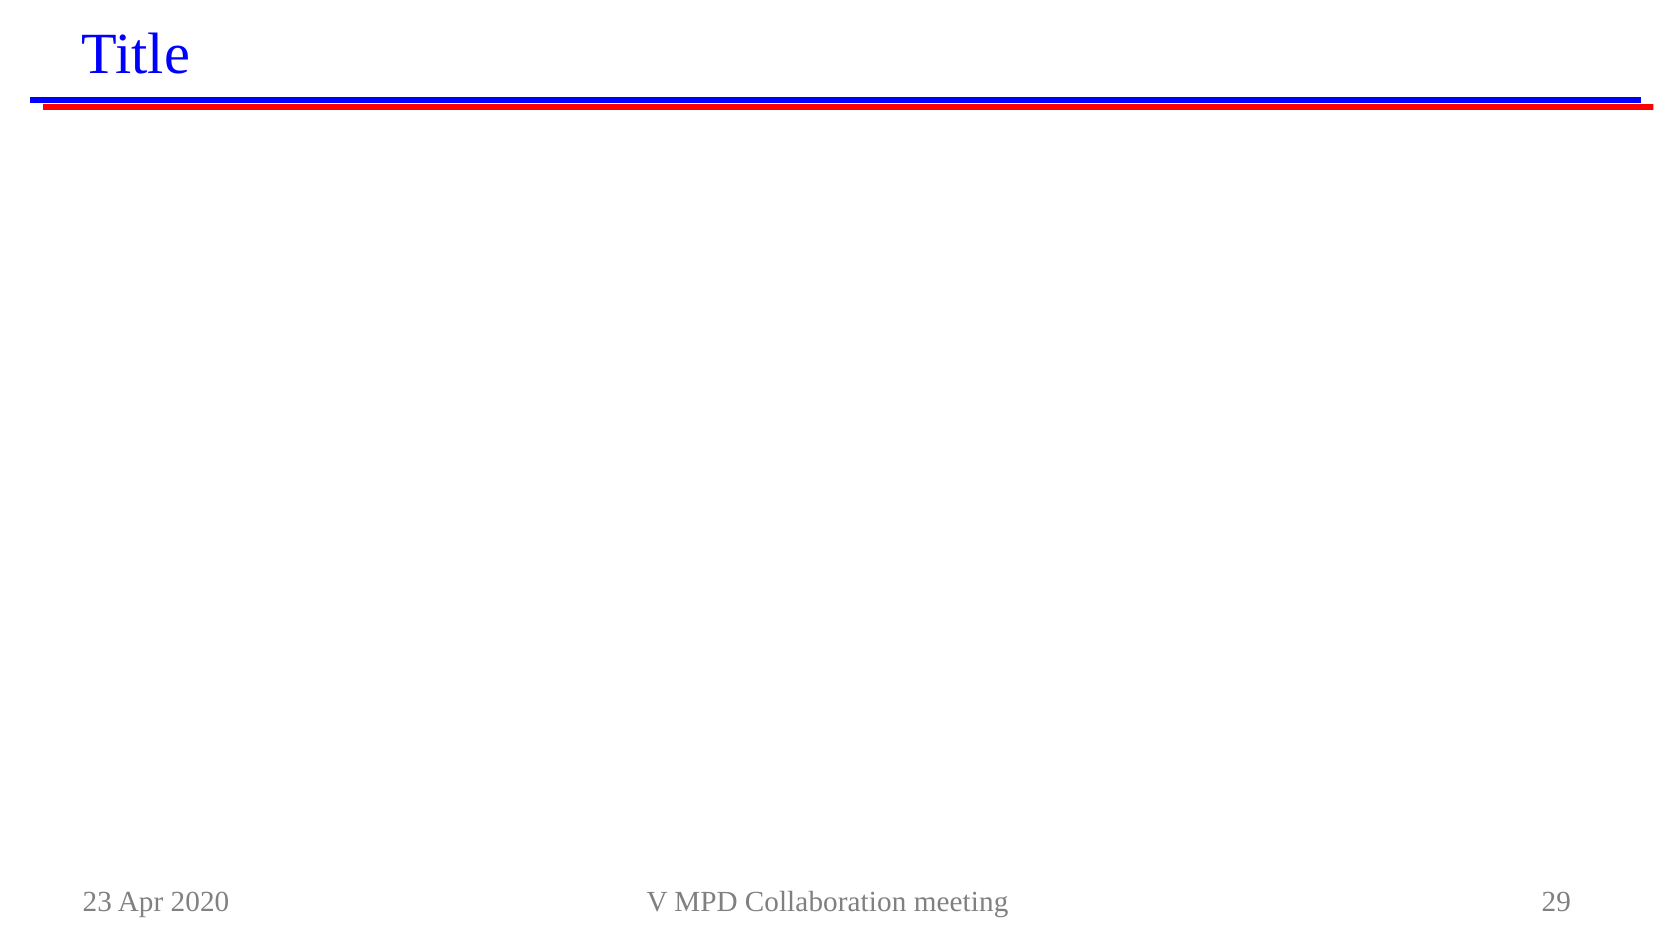

# Title
23 Apr 2020
V MPD Collaboration meeting
29